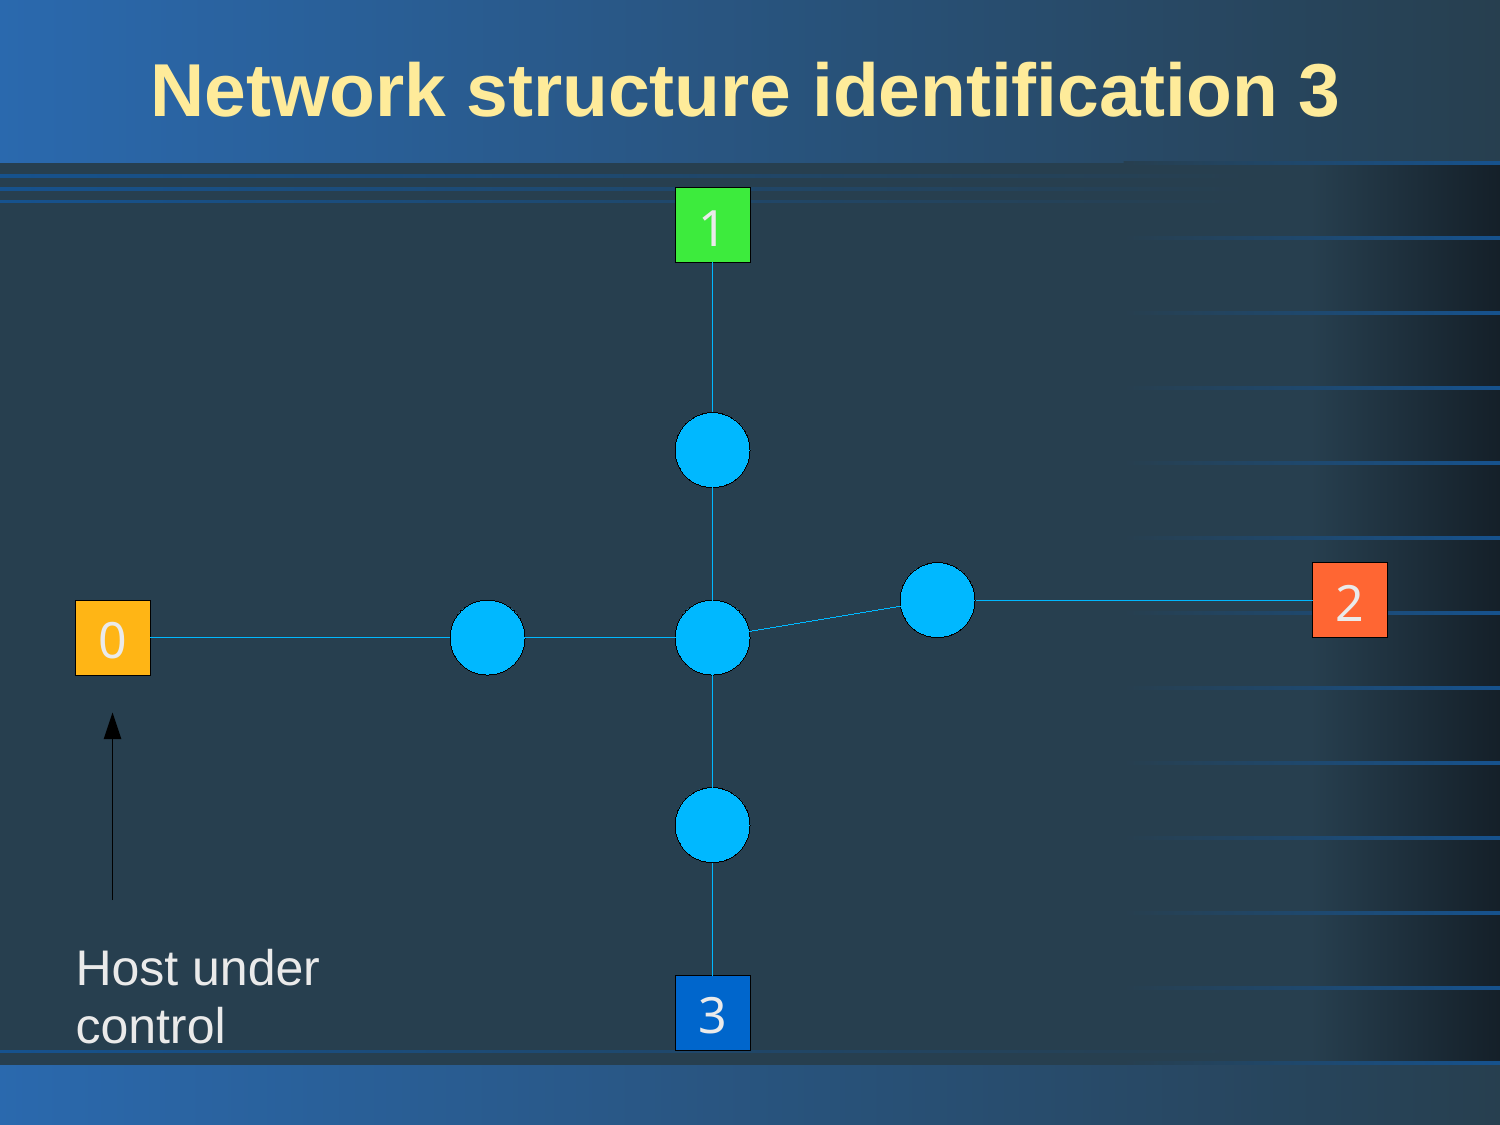

# Network structure identification 3
1
2
0
Host under
control
3